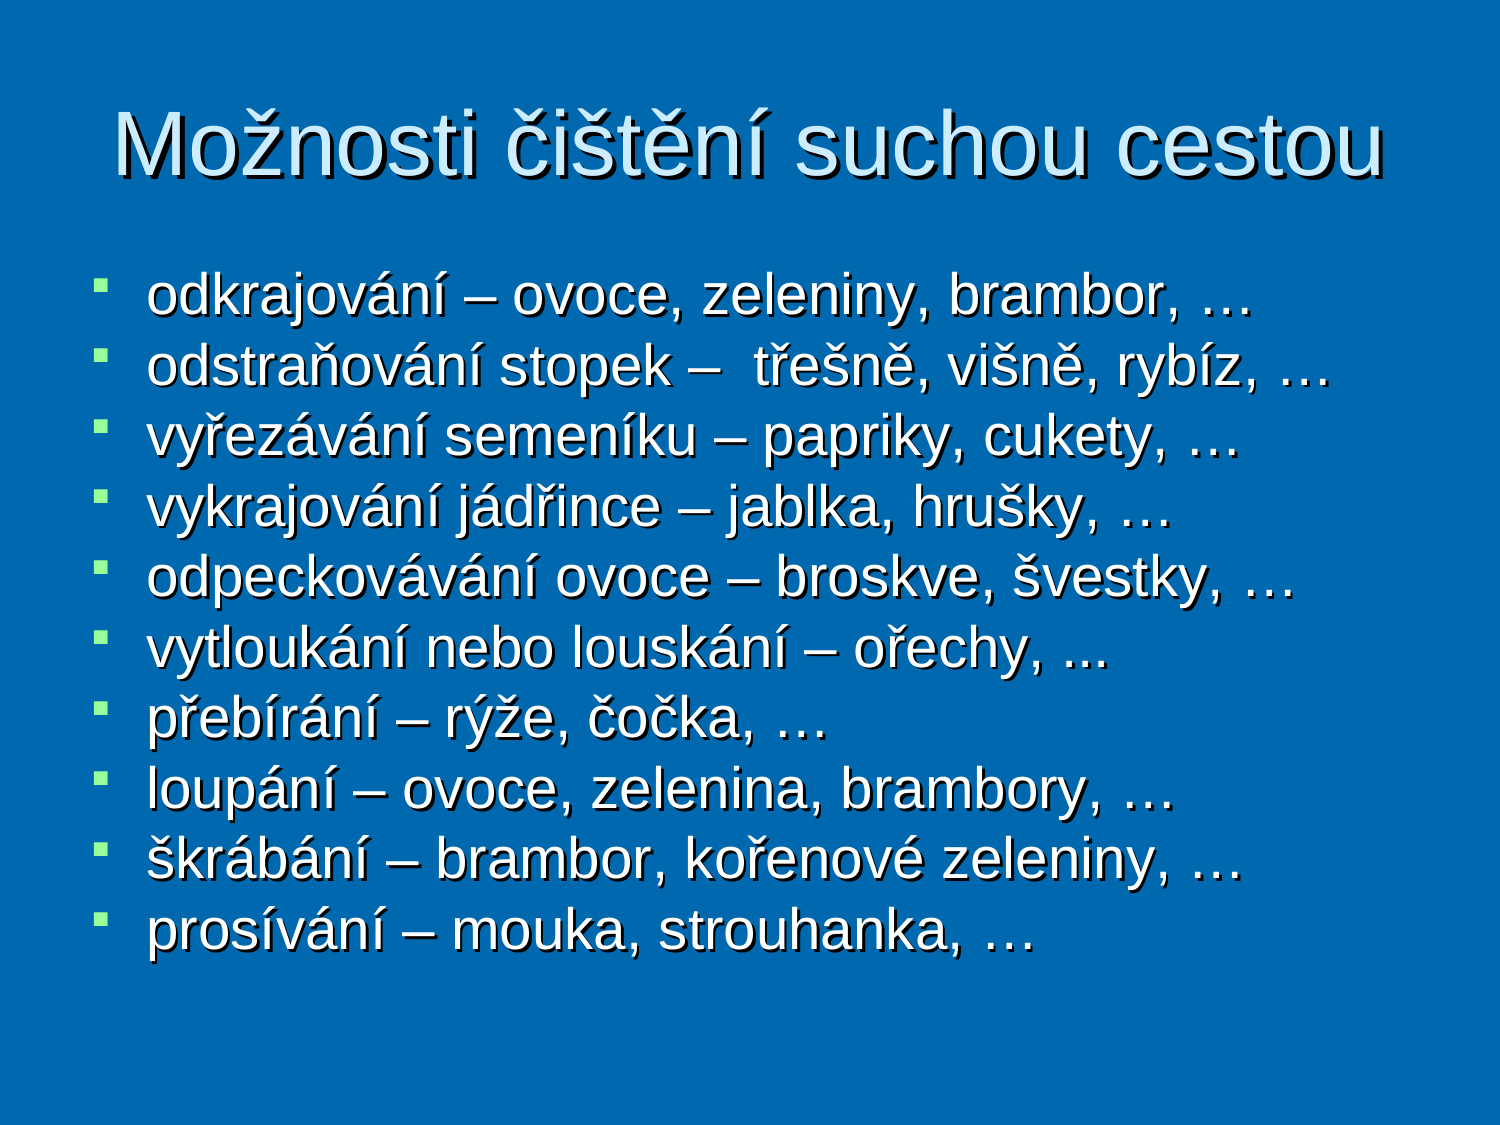

# Možnosti čištění suchou cestou
odkrajování – ovoce, zeleniny, brambor, …
odstraňování stopek – třešně, višně, rybíz, …
vyřezávání semeníku – papriky, cukety, …
vykrajování jádřince – jablka, hrušky, …
odpeckovávání ovoce – broskve, švestky, …
vytloukání nebo louskání – ořechy, ...
přebírání – rýže, čočka, …
loupání – ovoce, zelenina, brambory, …
škrábání – brambor, kořenové zeleniny, …
prosívání – mouka, strouhanka, …